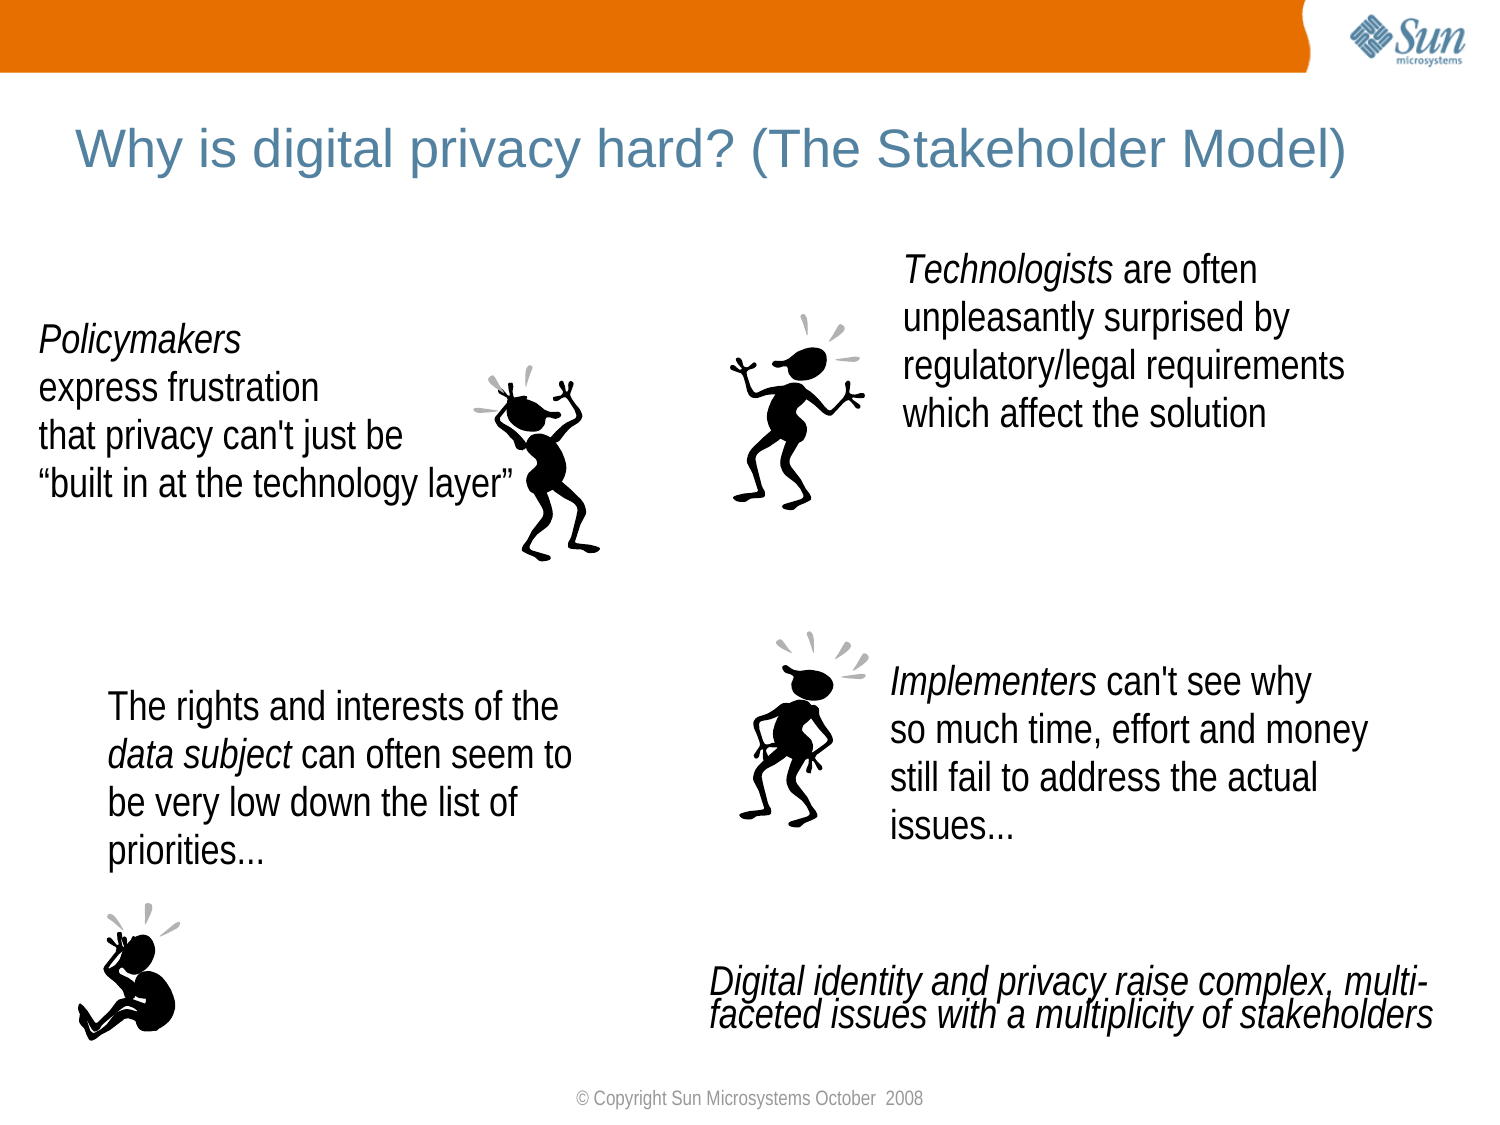

# Why is digital privacy hard? (The Stakeholder Model)
Technologists are often
unpleasantly surprised by
regulatory/legal requirements
which affect the solution
Policymakers
express frustration
that privacy can't just be
“built in at the technology layer”
Implementers can't see why
so much time, effort and money
still fail to address the actual
issues...
The rights and interests of the
data subject can often seem to
be very low down the list of
priorities...
Digital identity and privacy raise complex, multi-faceted issues with a multiplicity of stakeholders